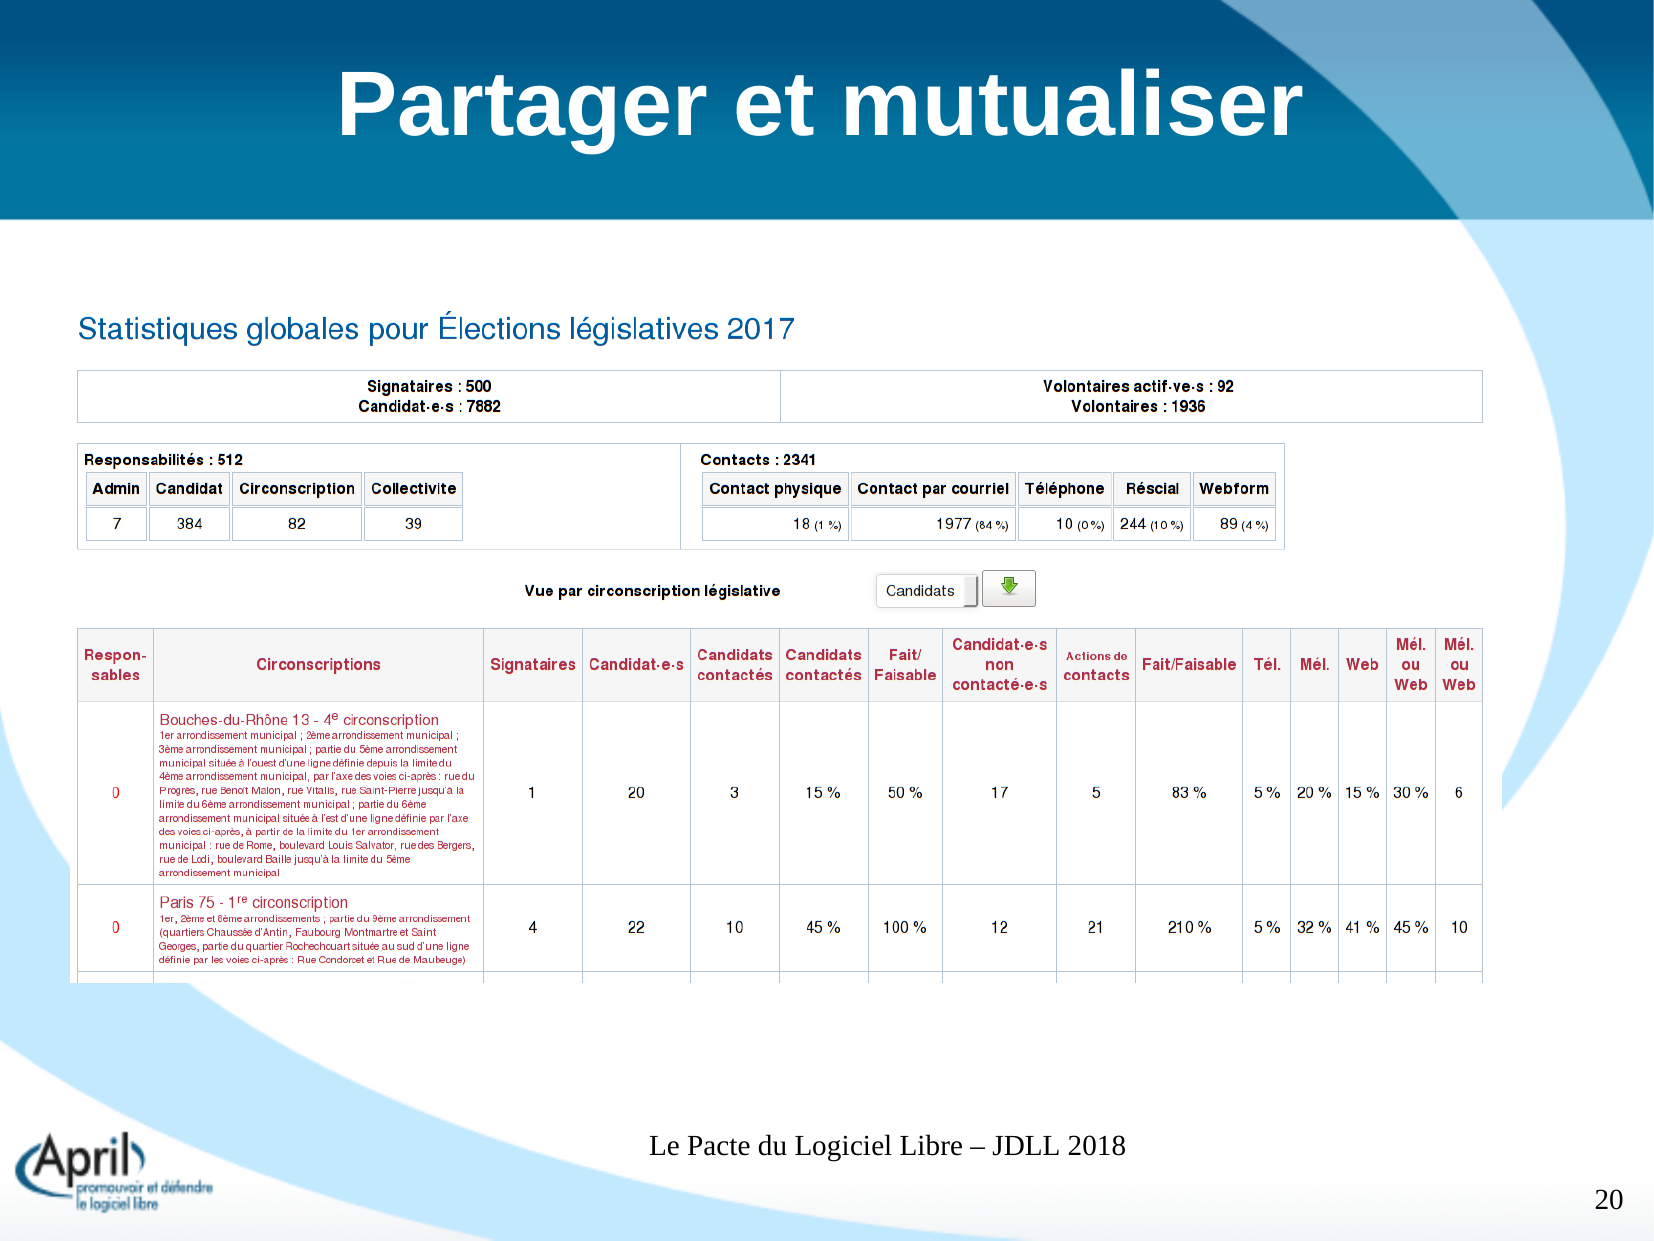

# Partager et mutualiser
Le Pacte du Logiciel Libre – JDLL 2018
20